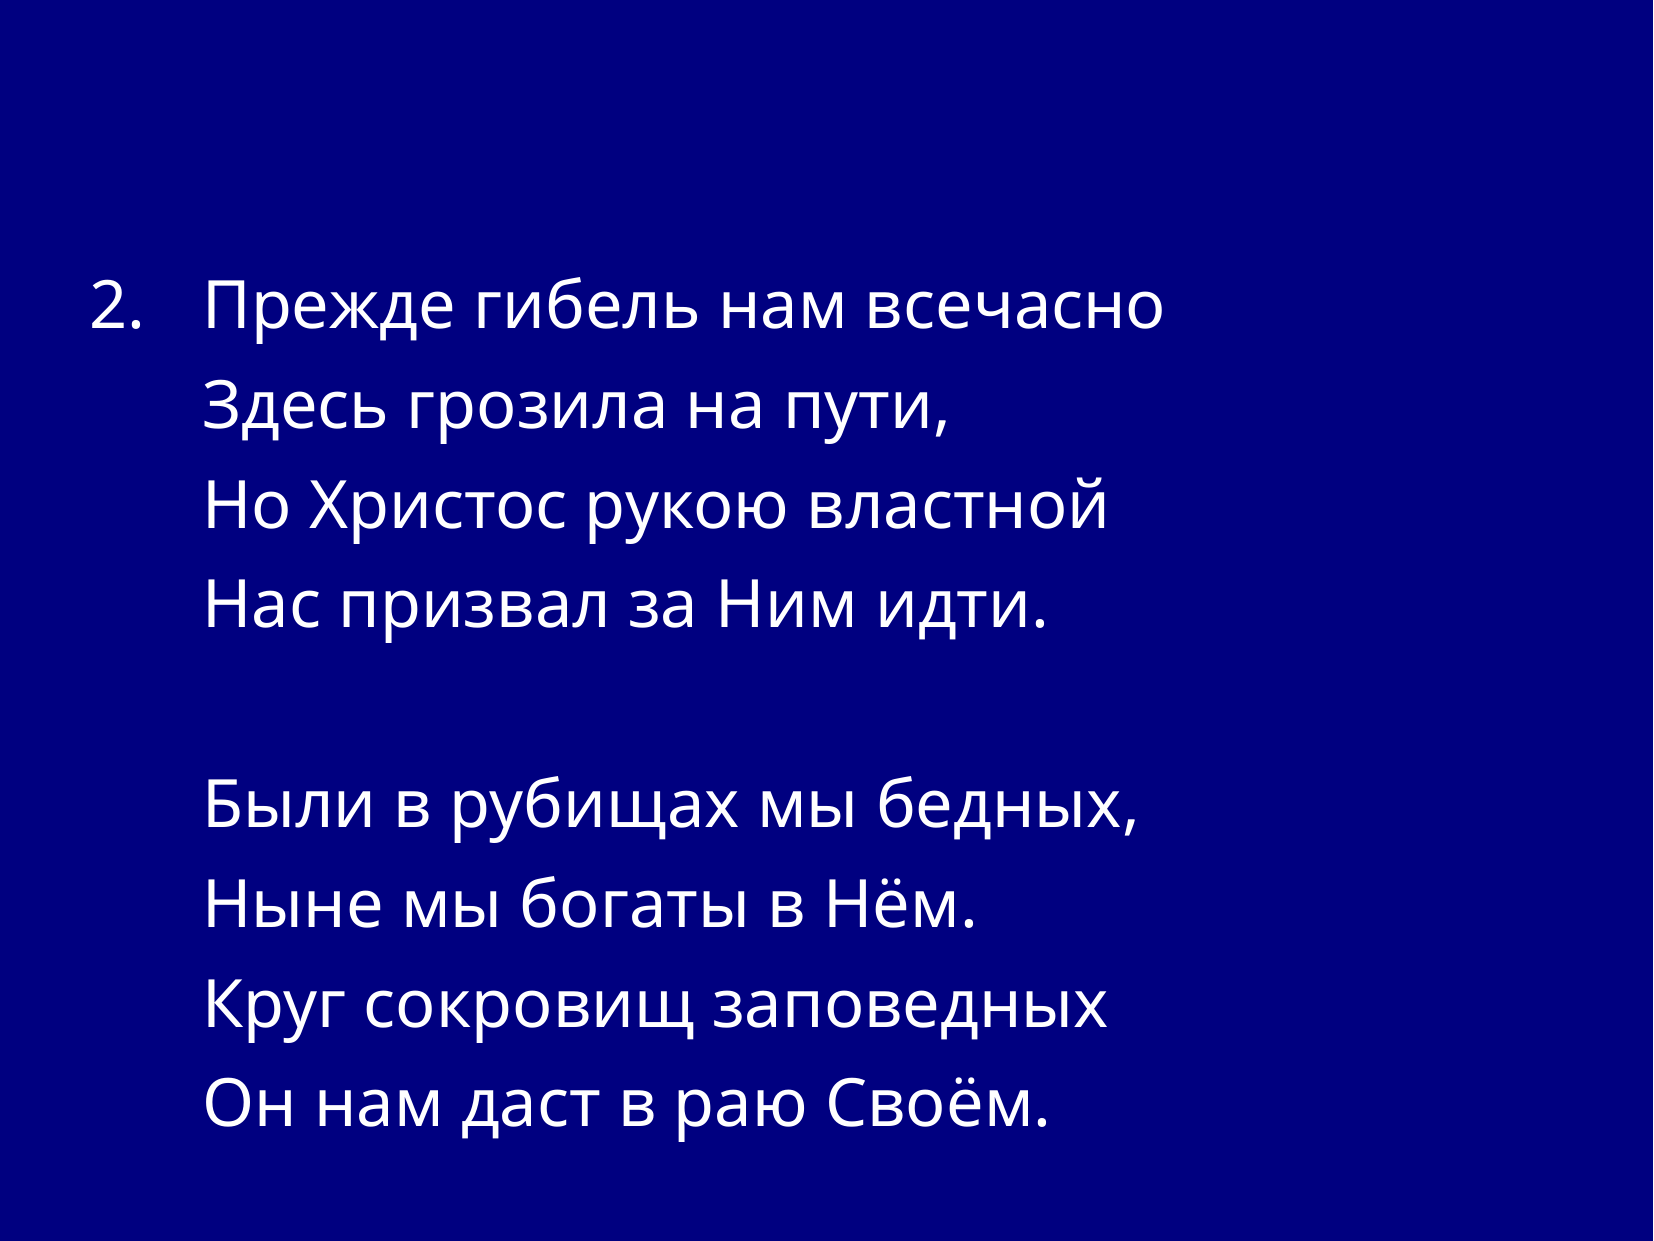

2.	Прежде гибель нам всечасно
	Здесь грозила на пути,
	Но Христос рукою властной
	Нас призвал за Ним идти.
	Были в рубищах мы бедных,
	Ныне мы богаты в Нём.
	Круг сокровищ заповедных
	Он нам даст в раю Своём.